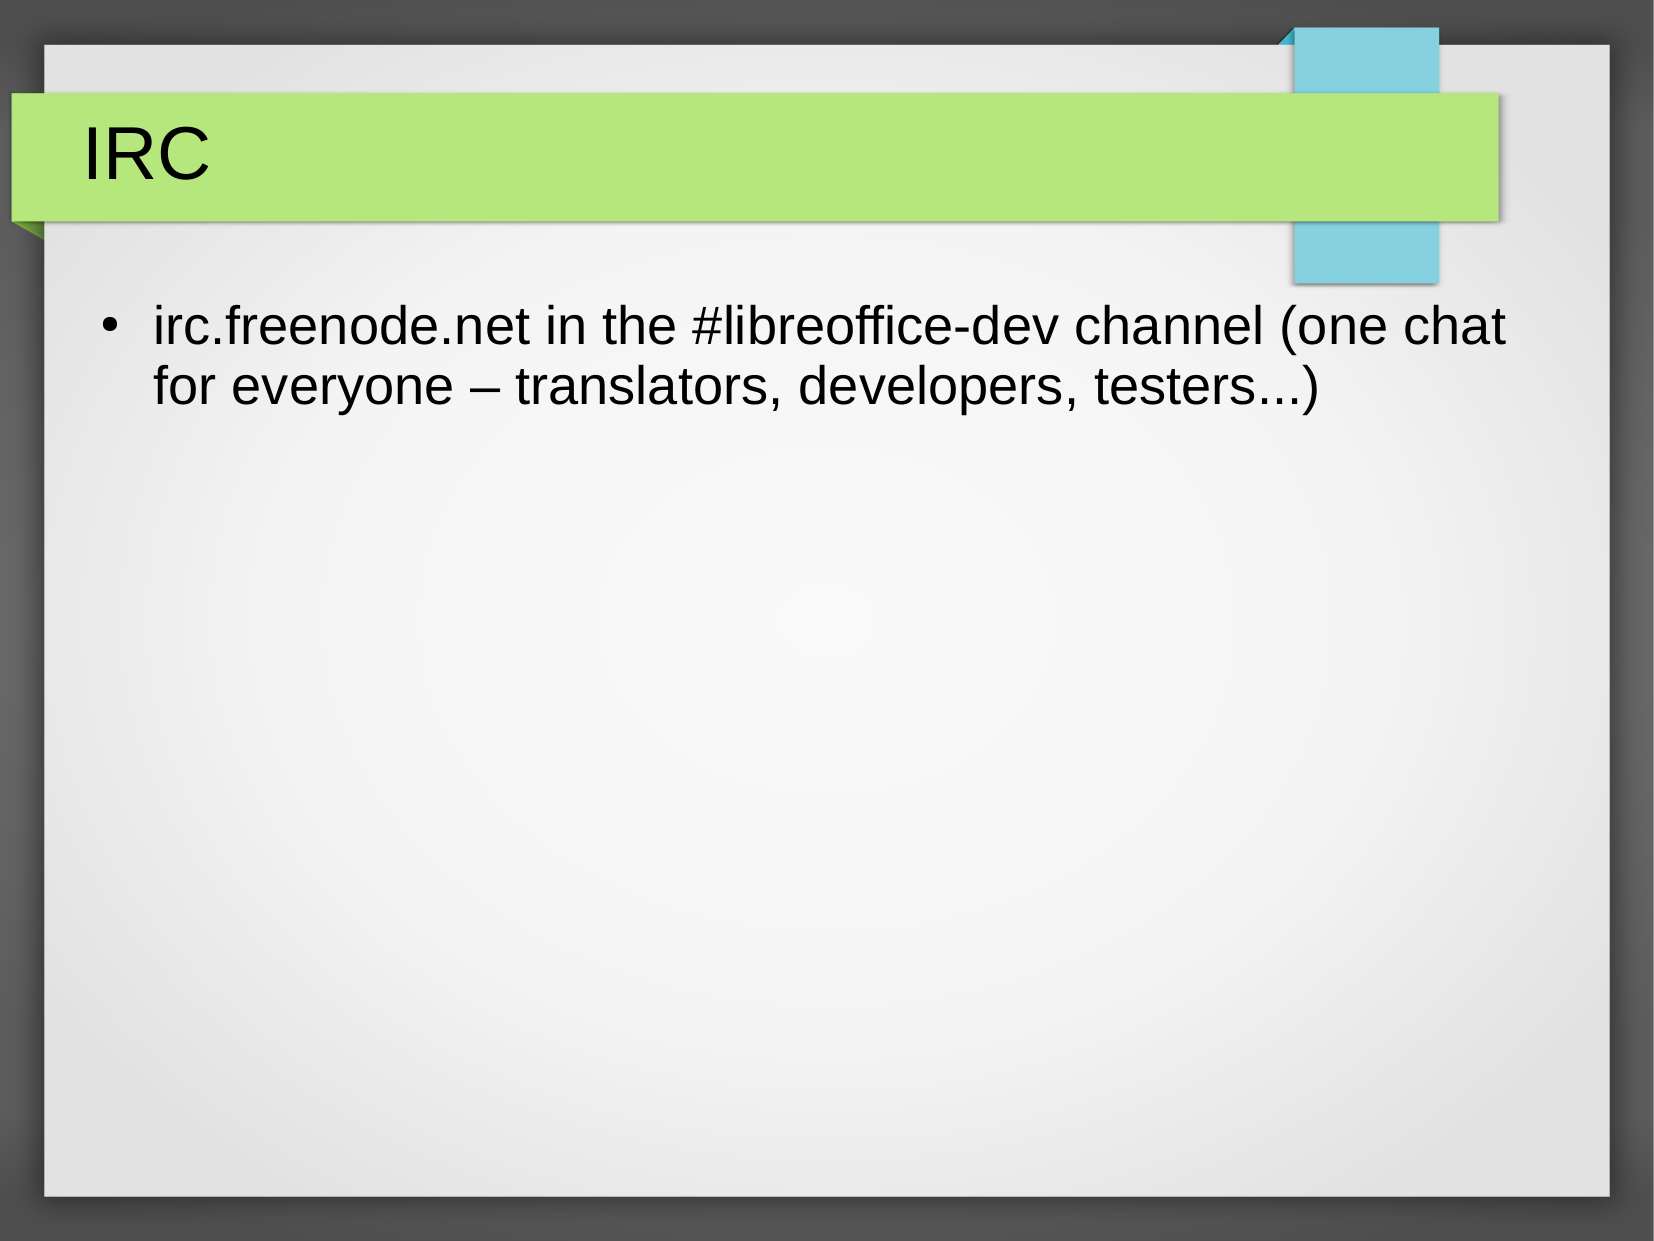

# IRC
irc.freenode.net in the #libreoffice-dev channel (one chat for everyone – translators, developers, testers...)